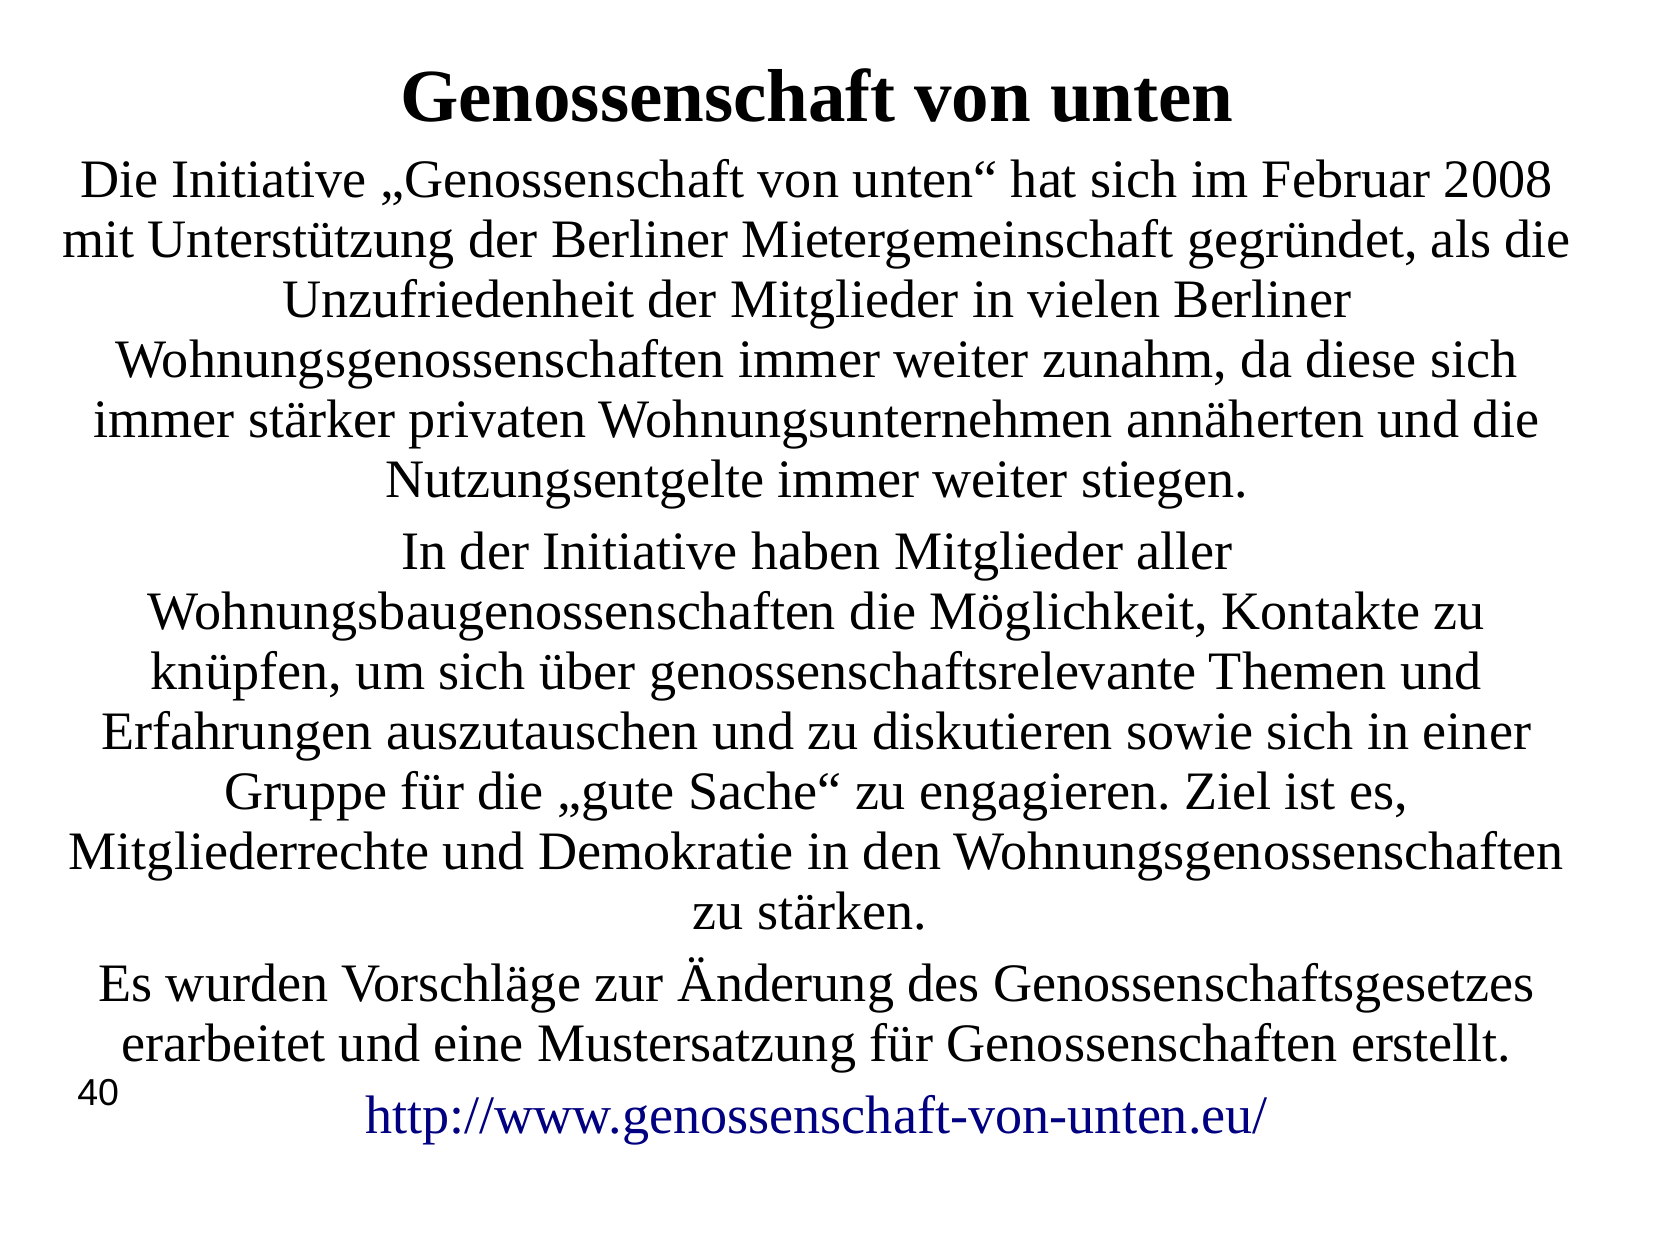

Genossenschaft von unten
Die Initiative „Genossenschaft von unten“ hat sich im Februar 2008 mit Unterstützung der Berliner Mietergemeinschaft gegründet, als die Unzufriedenheit der Mitglieder in vielen Berliner Wohnungsgenossenschaften immer weiter zunahm, da diese sich immer stärker privaten Wohnungsunternehmen annäherten und die Nutzungsentgelte immer weiter stiegen.
In der Initiative haben Mitglieder aller Wohnungsbaugenossenschaften die Möglichkeit, Kontakte zu knüpfen, um sich über genossenschaftsrelevante Themen und Erfahrungen auszutauschen und zu diskutieren sowie sich in einer Gruppe für die „gute Sache“ zu engagieren. Ziel ist es, Mitgliederrechte und Demokratie in den Wohnungsgenossenschaften zu stärken.
Es wurden Vorschläge zur Änderung des Genossenschaftsgesetzes erarbeitet und eine Mustersatzung für Genossenschaften erstellt.
http://www.genossenschaft-von-unten.eu/